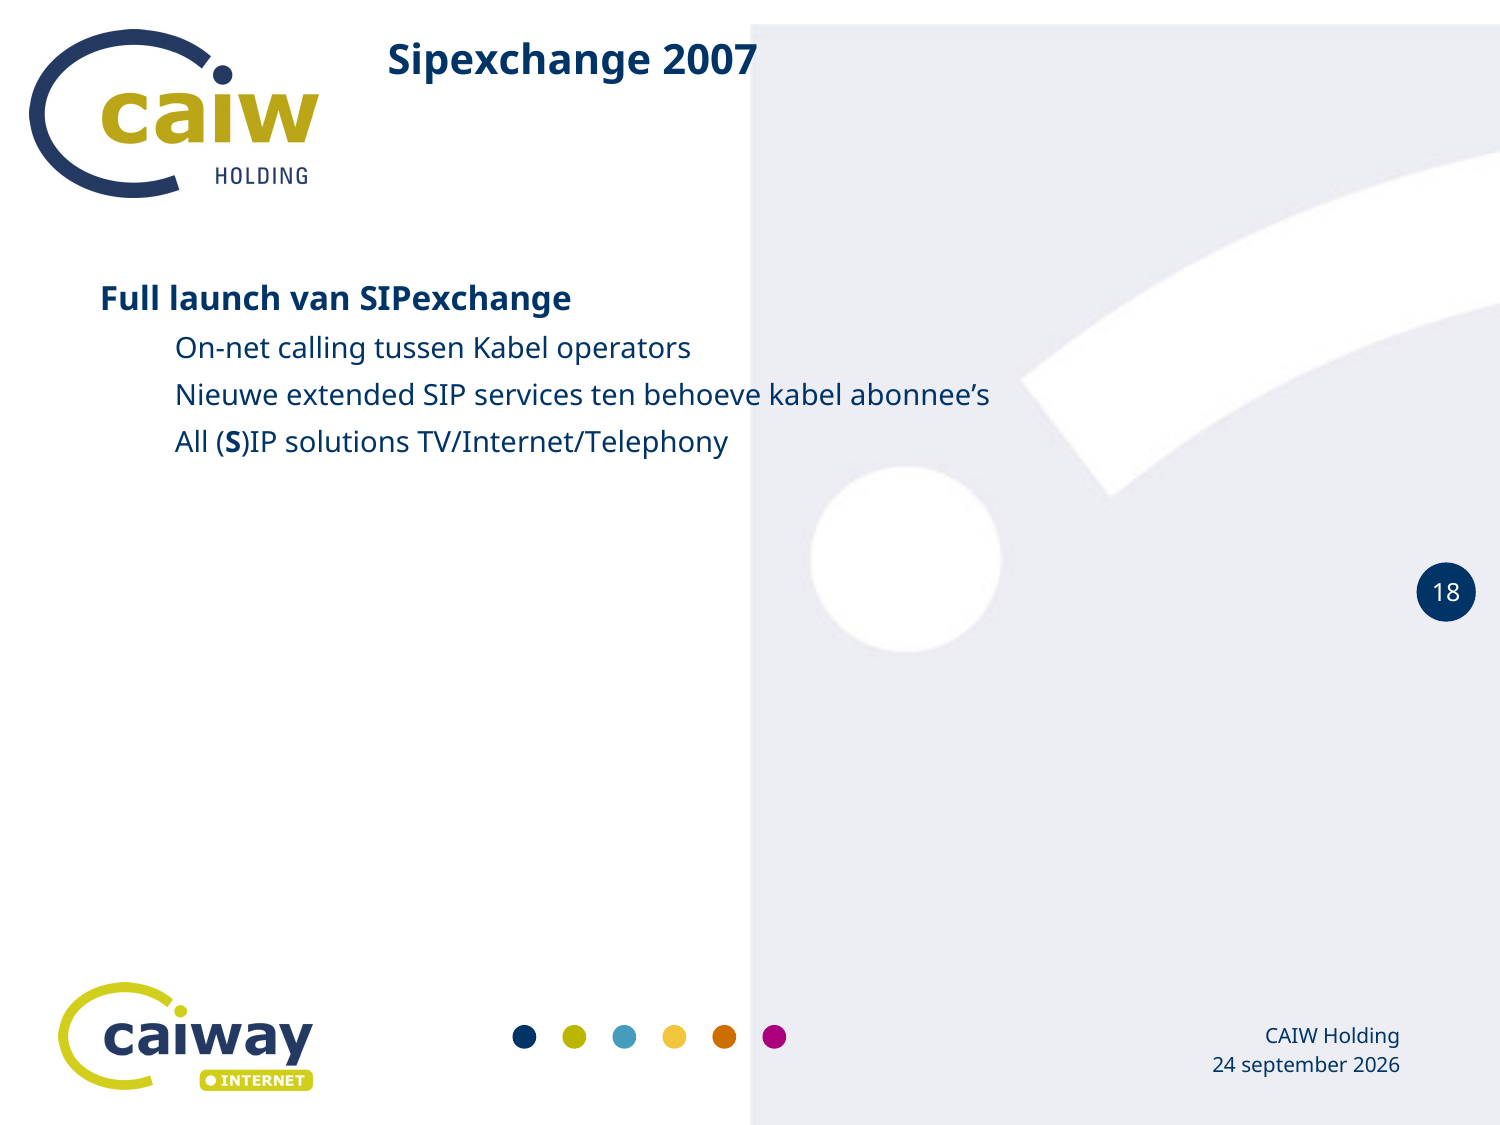

# Sipexchange 2007
Full launch van SIPexchange
On-net calling tussen Kabel operators
Nieuwe extended SIP services ten behoeve kabel abonnee’s
All (S)IP solutions TV/Internet/Telephony
18
CAIW Holding